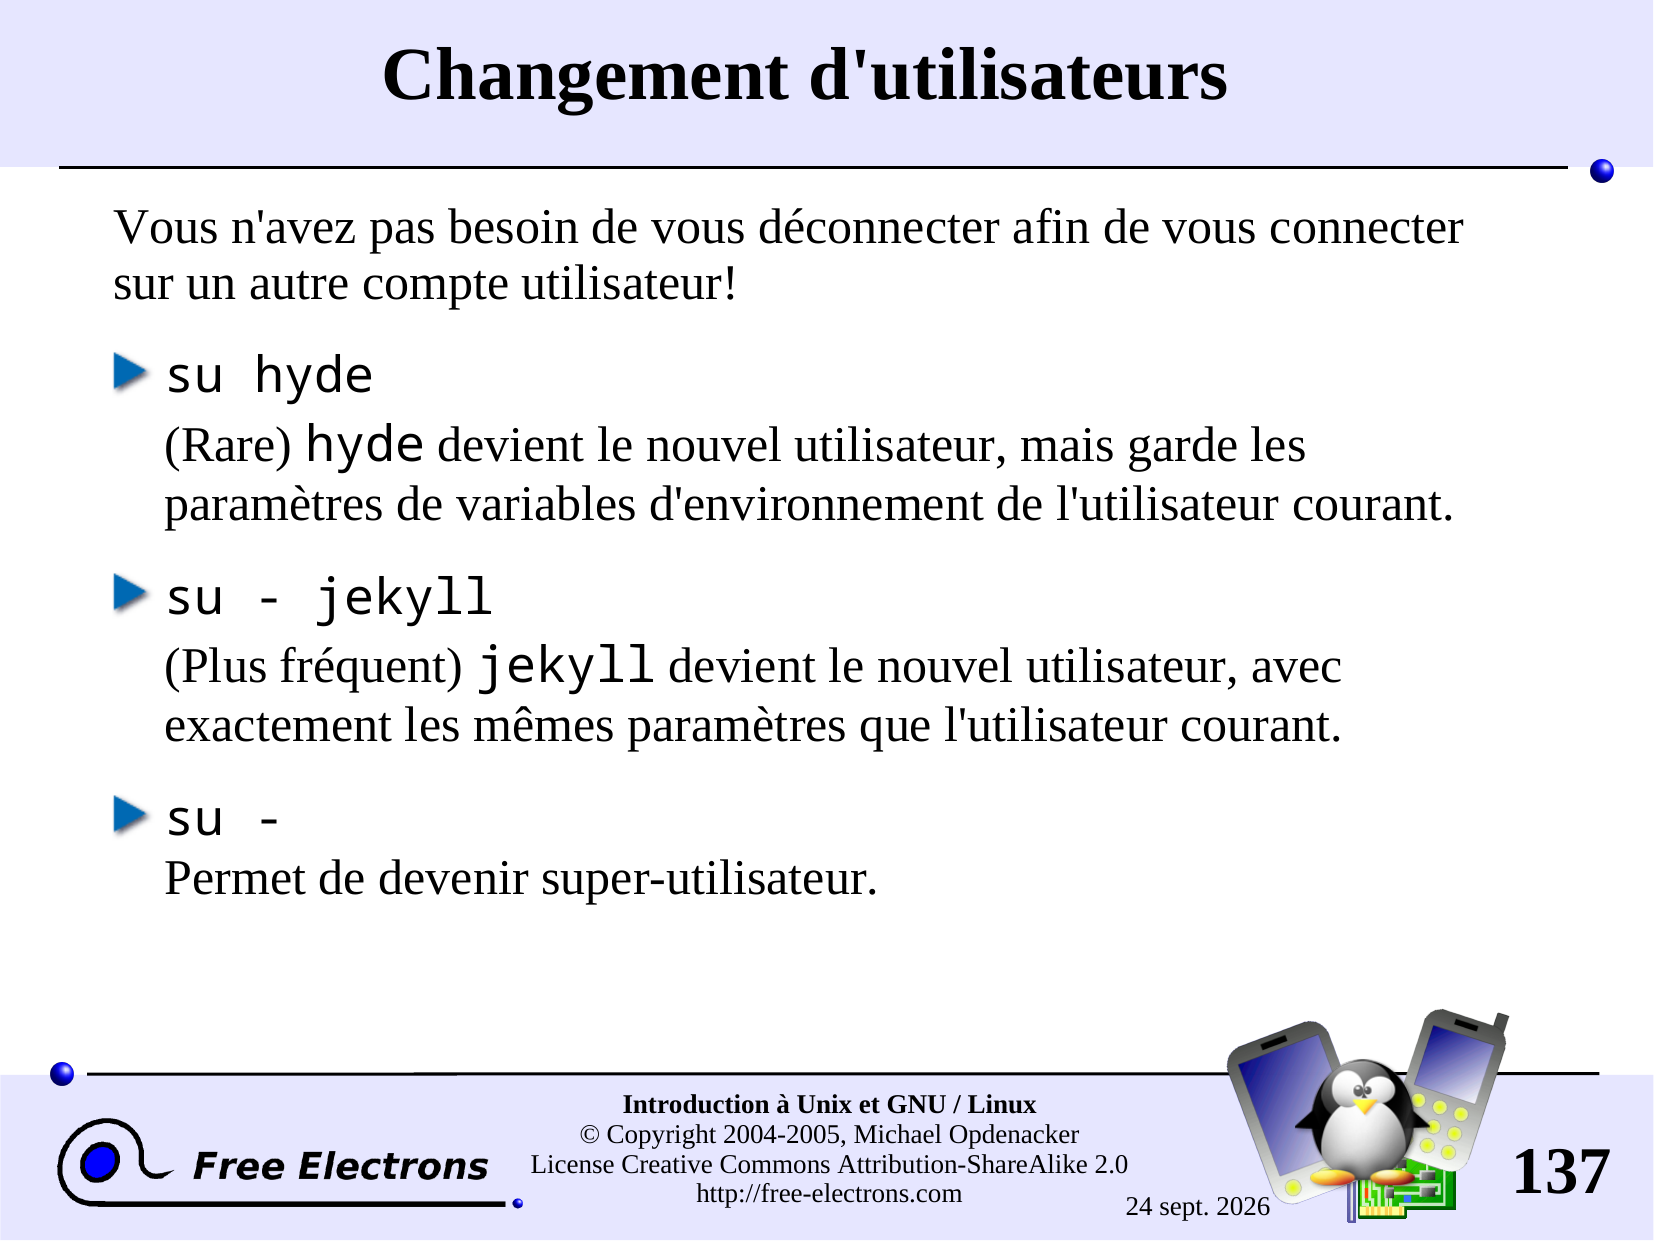

# Changement d'utilisateurs
Vous n'avez pas besoin de vous déconnecter afin de vous connecter sur un autre compte utilisateur!
su hyde
(Rare) hyde devient le nouvel utilisateur, mais garde les paramètres de variables d'environnement de l'utilisateur courant.
su - jekyll
(Plus fréquent) jekyll devient le nouvel utilisateur, avec exactement les mêmes paramètres que l'utilisateur courant.
su -
Permet de devenir super-utilisateur.